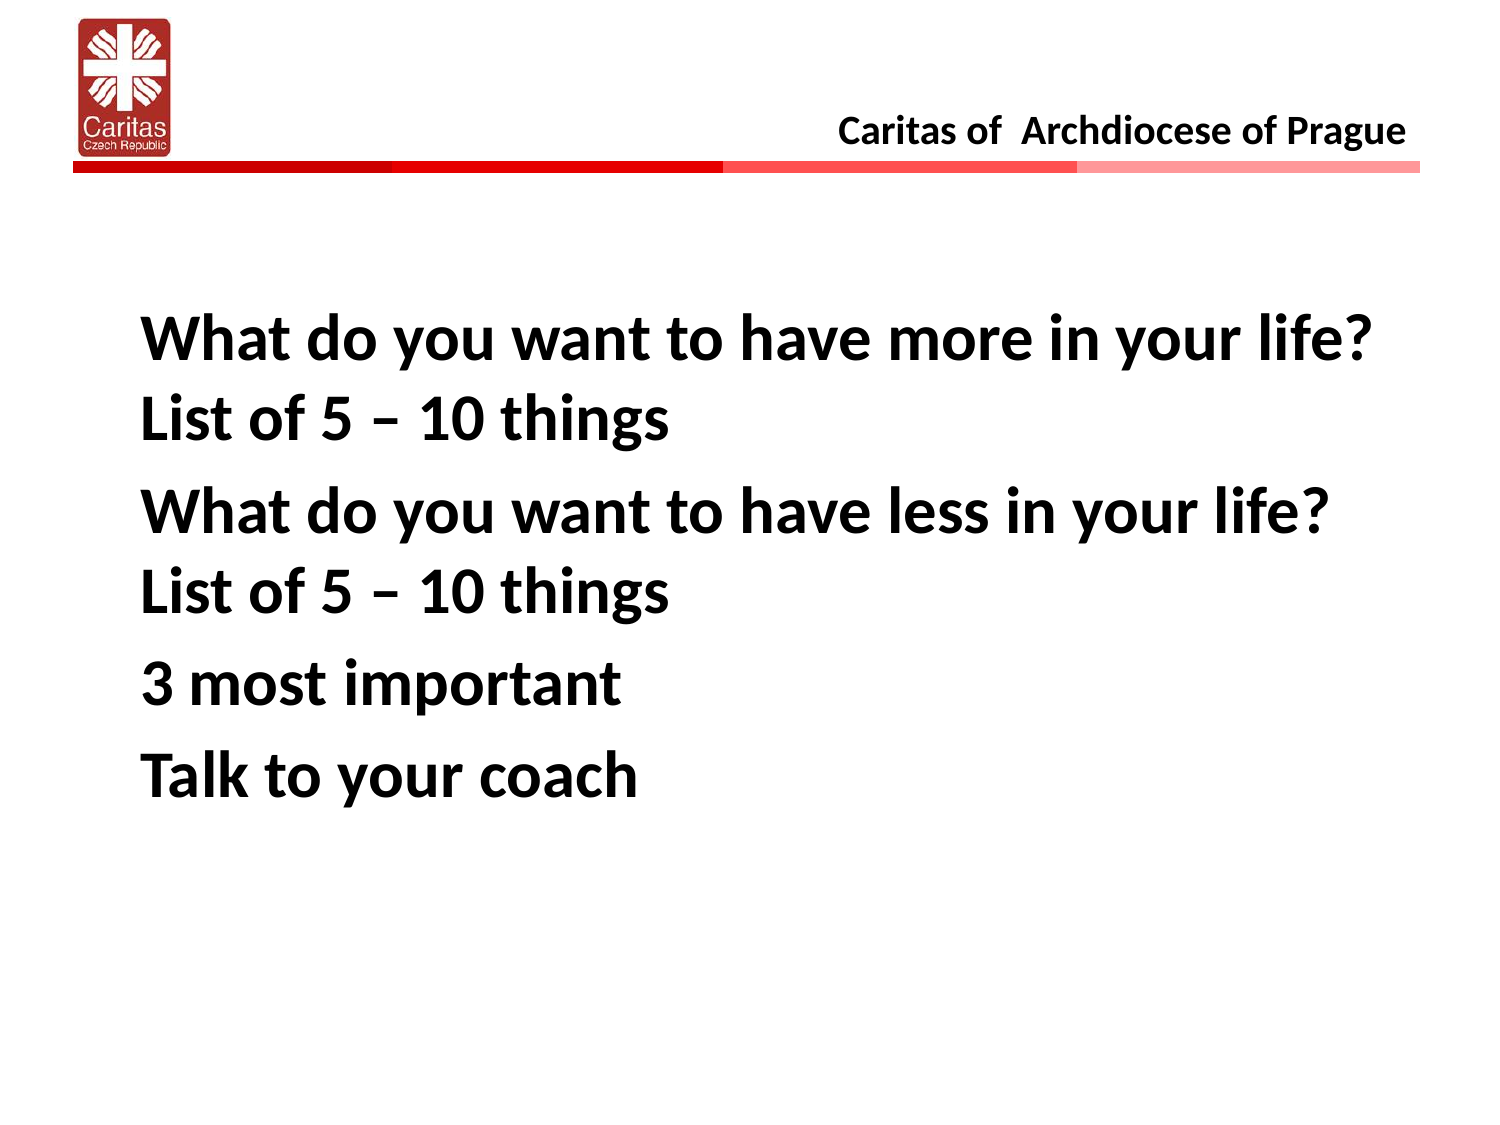

Caritas of Archdiocese of Prague
# What do you want to have more in your life? List of 5 – 10 things
What do you want to have less in your life? List of 5 – 10 things
3 most important
Talk to your coach